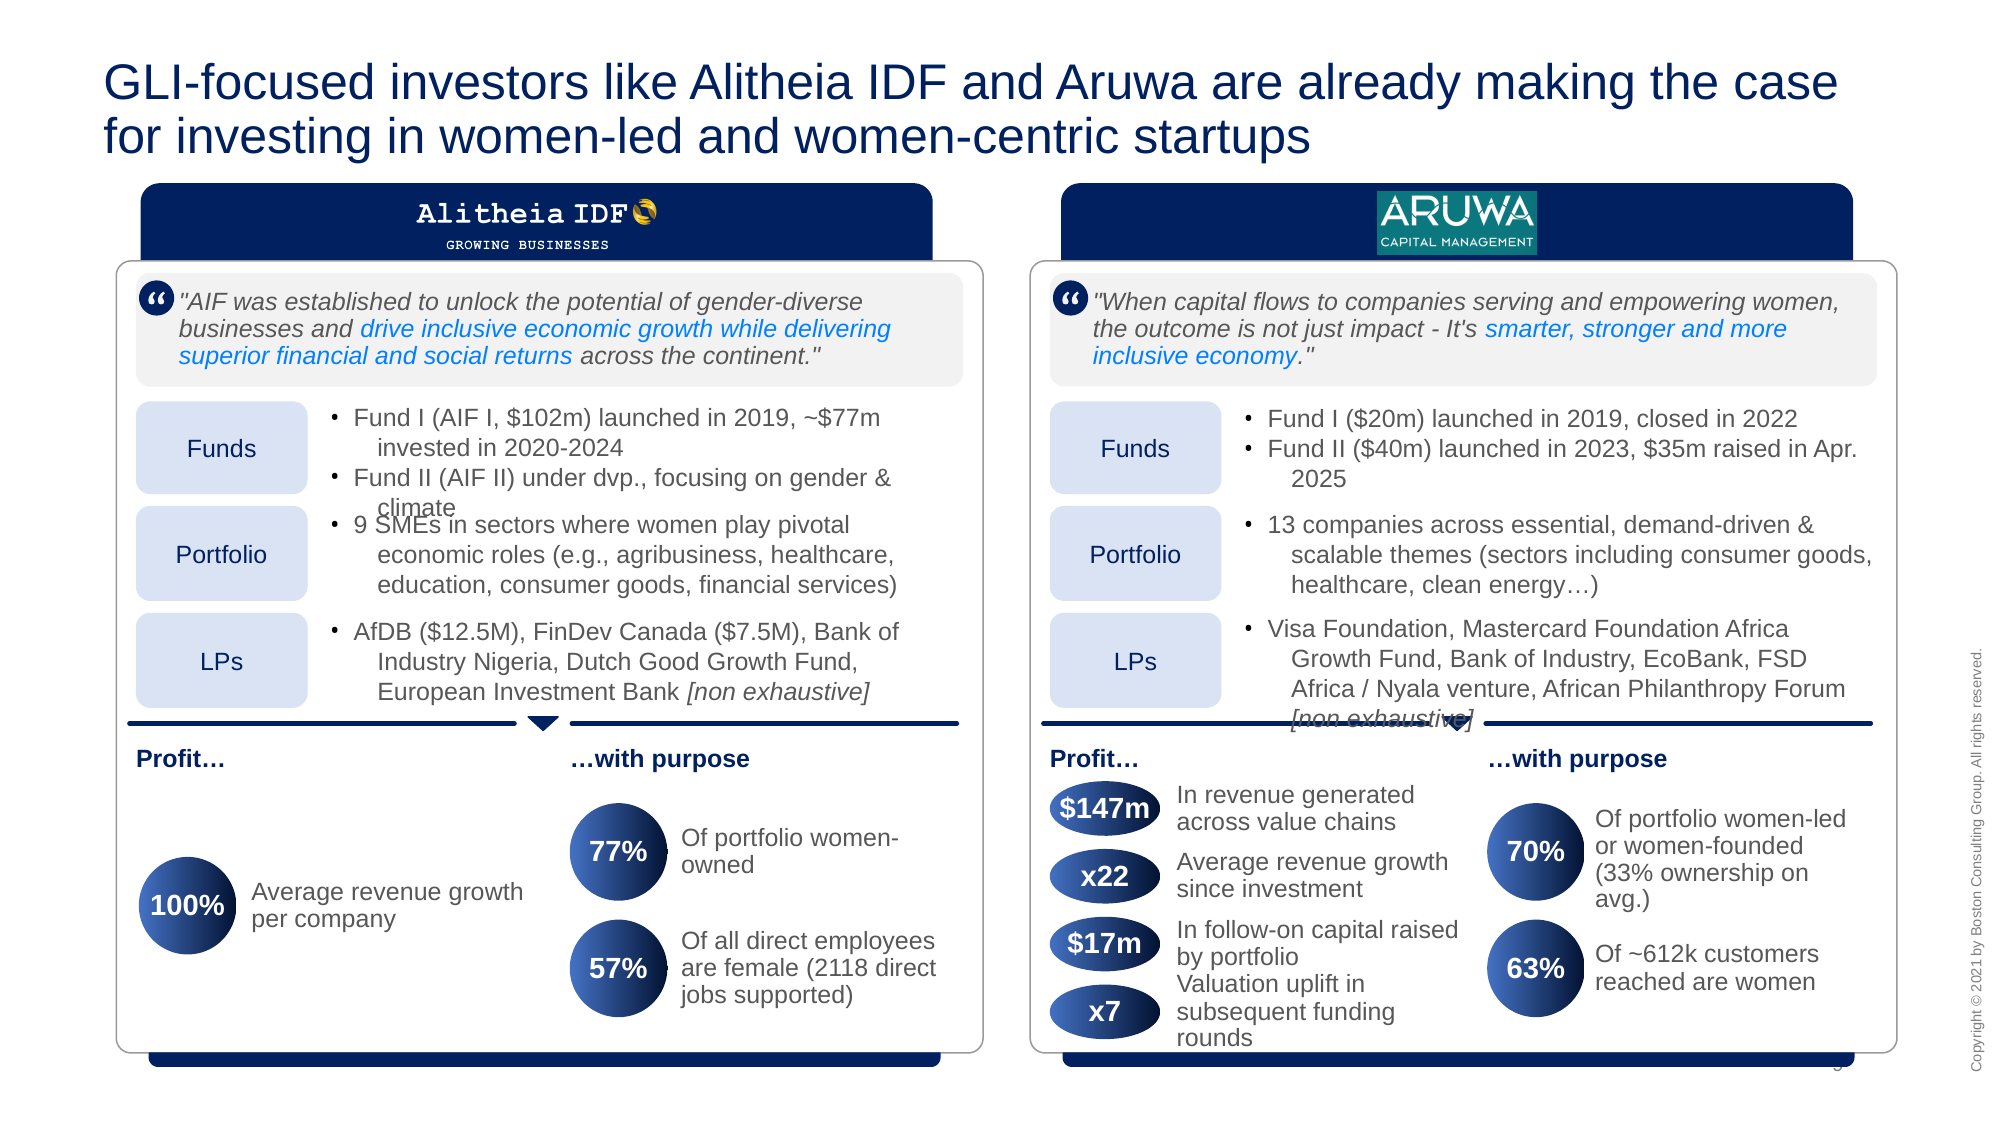

# GLI-focused investors like Alitheia IDF and Aruwa are already making the case for investing in women-led and women-centric startups
"AIF was established to unlock the potential of gender-diverse businesses and drive inclusive economic growth while delivering superior financial and social returns across the continent."
"When capital flows to companies serving and empowering women, the outcome is not just impact - It's smarter, stronger and more inclusive economy."
Funds
Fund I (AIF I, $102m) launched in 2019, ~$77m invested in 2020-2024
Fund II (AIF II) under dvp., focusing on gender & climate
Funds
Fund I ($20m) launched in 2019, closed in 2022
Fund II ($40m) launched in 2023, $35m raised in Apr. 2025
Portfolio
9 SMEs in sectors where women play pivotal economic roles (e.g., agribusiness, healthcare, education, consumer goods, financial services)
Portfolio
13 companies across essential, demand-driven & scalable themes (sectors including consumer goods, healthcare, clean energy…)
LPs
AfDB ($12.5M), FinDev Canada ($7.5M), Bank of Industry Nigeria, Dutch Good Growth Fund, European Investment Bank [non exhaustive]
LPs
Visa Foundation, Mastercard Foundation Africa Growth Fund, Bank of Industry, EcoBank, FSD Africa / Nyala venture, African Philanthropy Forum [non exhaustive]
Profit…
…with purpose
Profit…
…with purpose
$147m
In revenue generated across value chains
77%
70%
Of portfolio women-owned
Of portfolio women-led or women-founded (33% ownership on avg.)
x22
Average revenue growth since investment
100%
Average revenue growth per company
$17m
In follow-on capital raised by portfolio
57%
63%
Of all direct employees are female (2118 direct jobs supported)
Of ~612k customers reached are women
Valuation uplift in subsequent funding rounds
x7